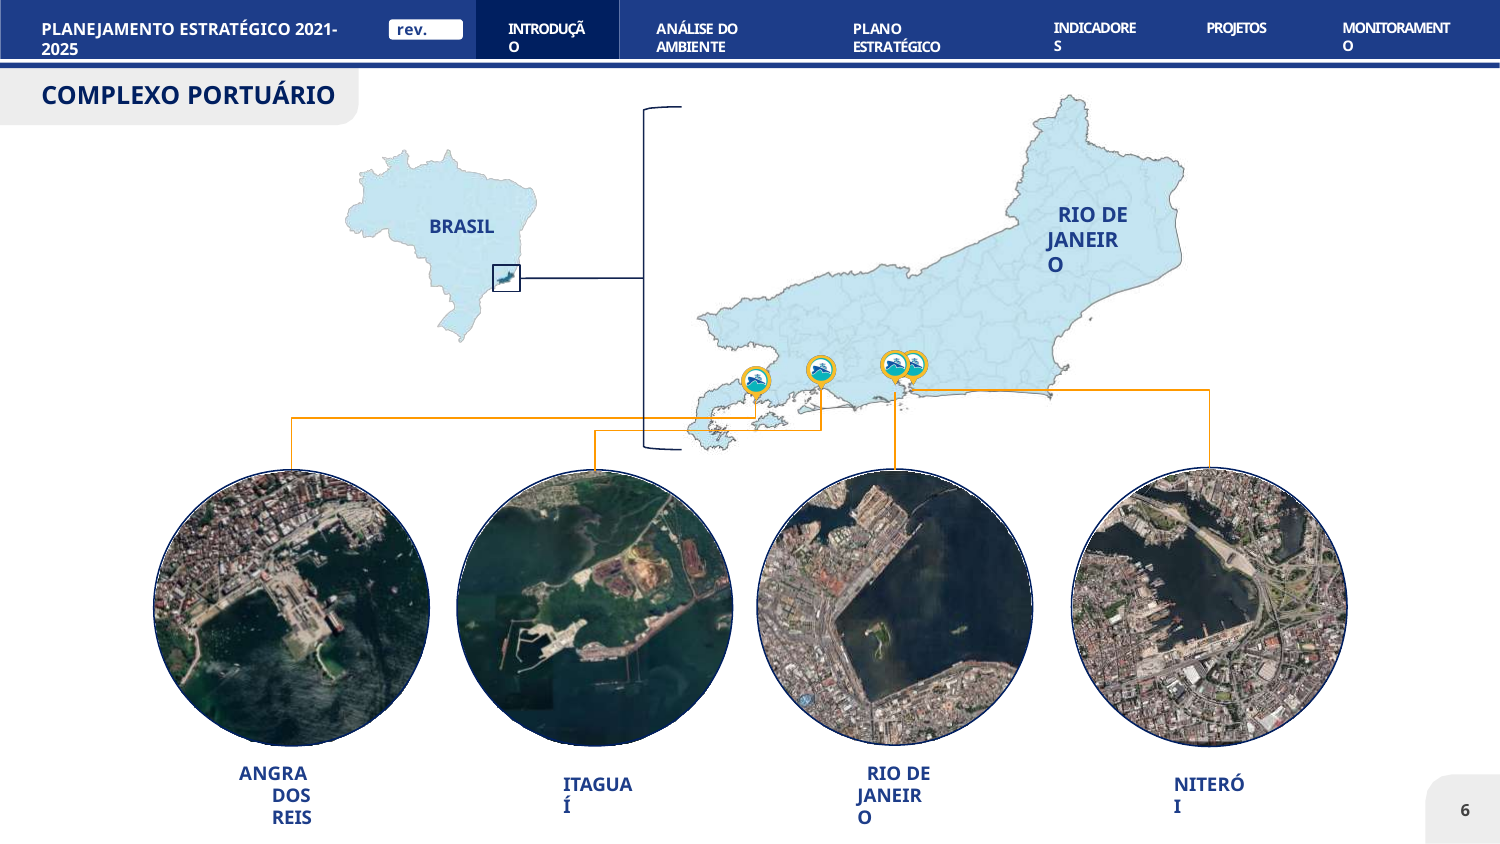

PLANEJAMENTO ESTRATÉGICO 2021-2025
INDICADORES
PROJETOS
MONITORAMENTO
rev. 2022
INTRODUÇÃO
ANÁLISE DO AMBIENTE
PLANO ESTRATÉGICO
COMPLEXO PORTUÁRIO
RIO DE JANEIRO
BRASIL
ANGRA DOS REIS
RIO DE JANEIRO
ITAGUAÍ
NITERÓI